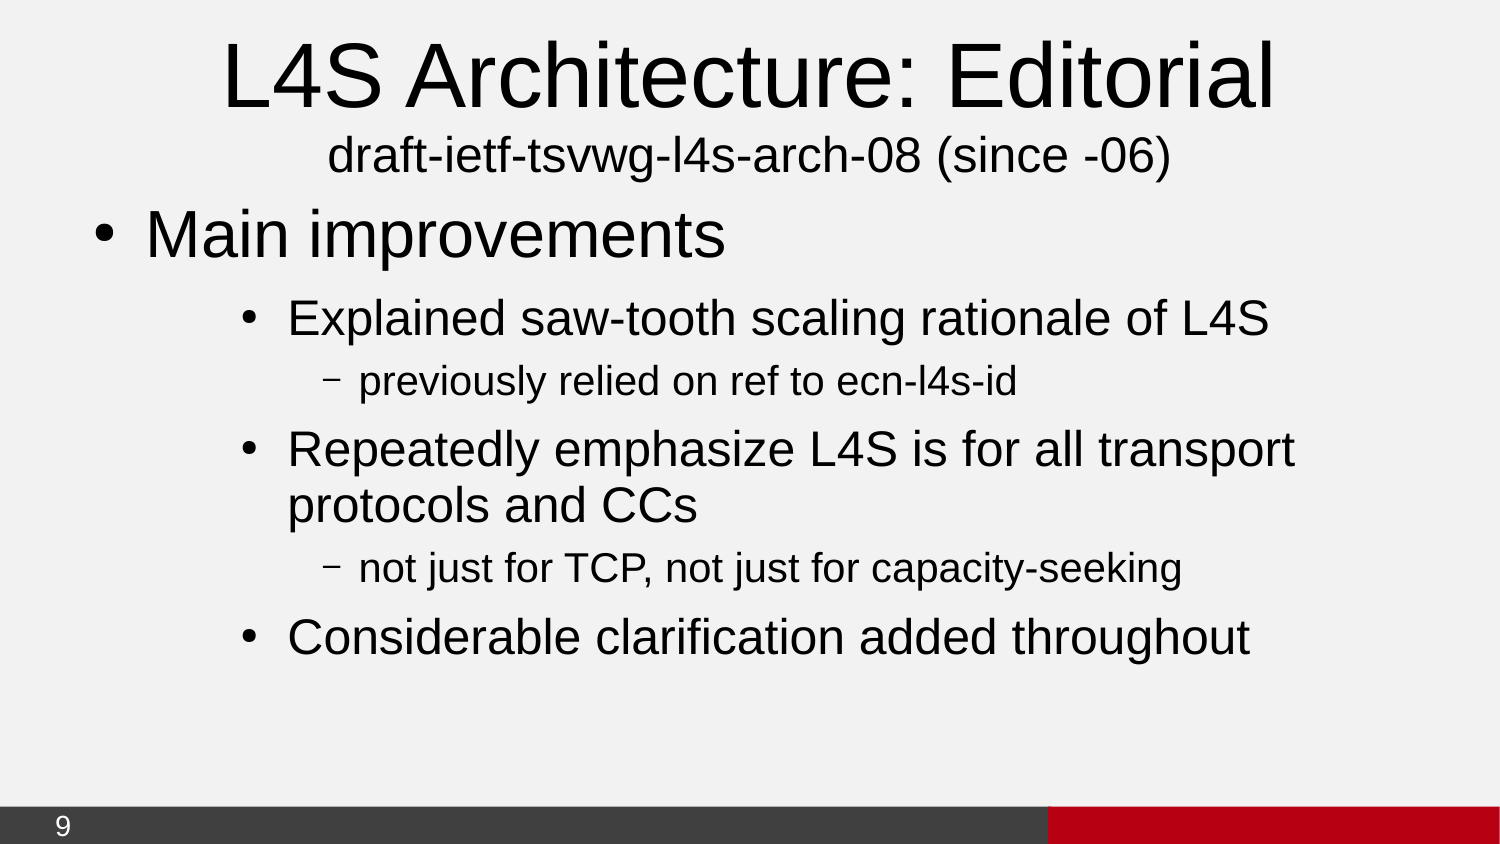

# L4S Architecture: Editorial draft-ietf-tsvwg-l4s-arch-08 (since -06)
Main improvements
Explained saw-tooth scaling rationale of L4S
previously relied on ref to ecn-l4s-id
Repeatedly emphasize L4S is for all transport protocols and CCs
not just for TCP, not just for capacity-seeking
Considerable clarification added throughout
9